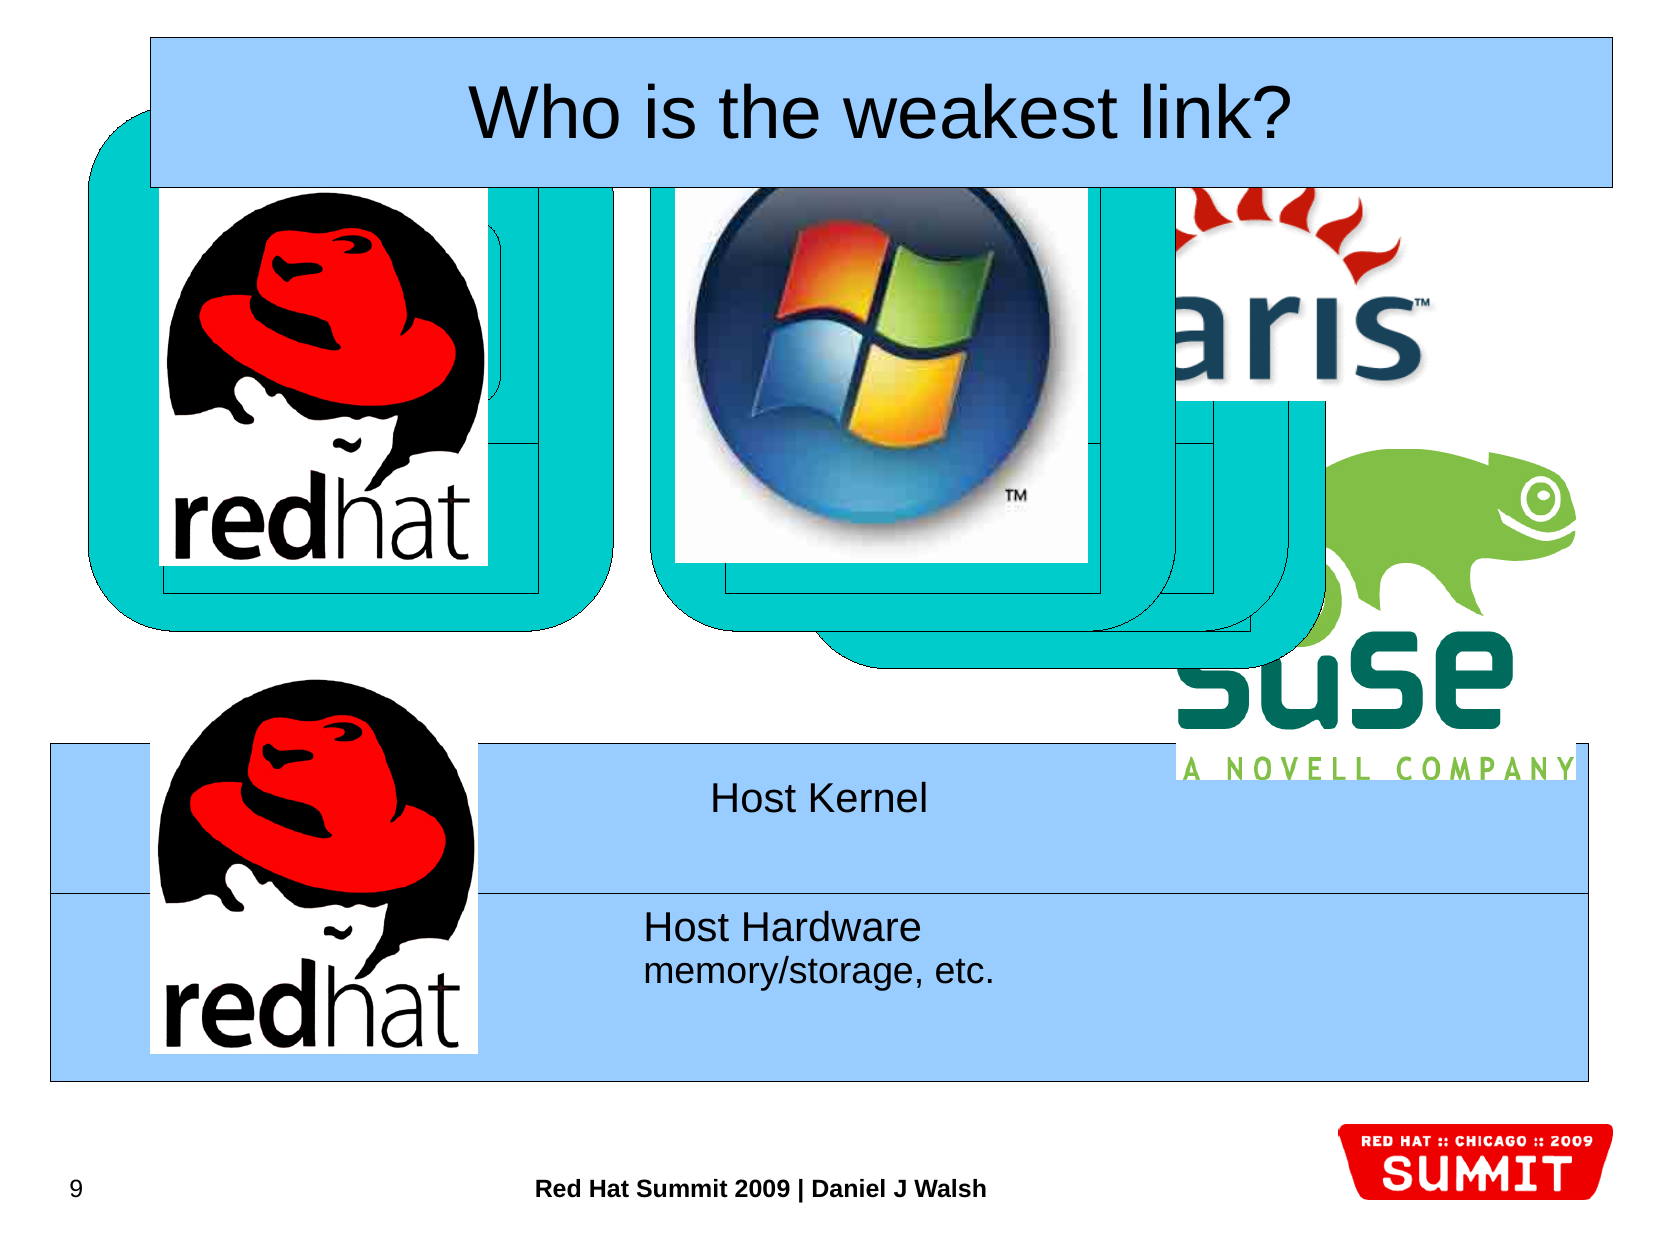

Who is the weakest link?
User Space
Web
App
Guest Kernel
User Space
DNS
Server
Guest Kernel
User Space
DNS
Server
Guest Kernel
User Space
DNS
Server
Guest Kernel
Host Kernel
Host Hardware
memory/storage, etc.